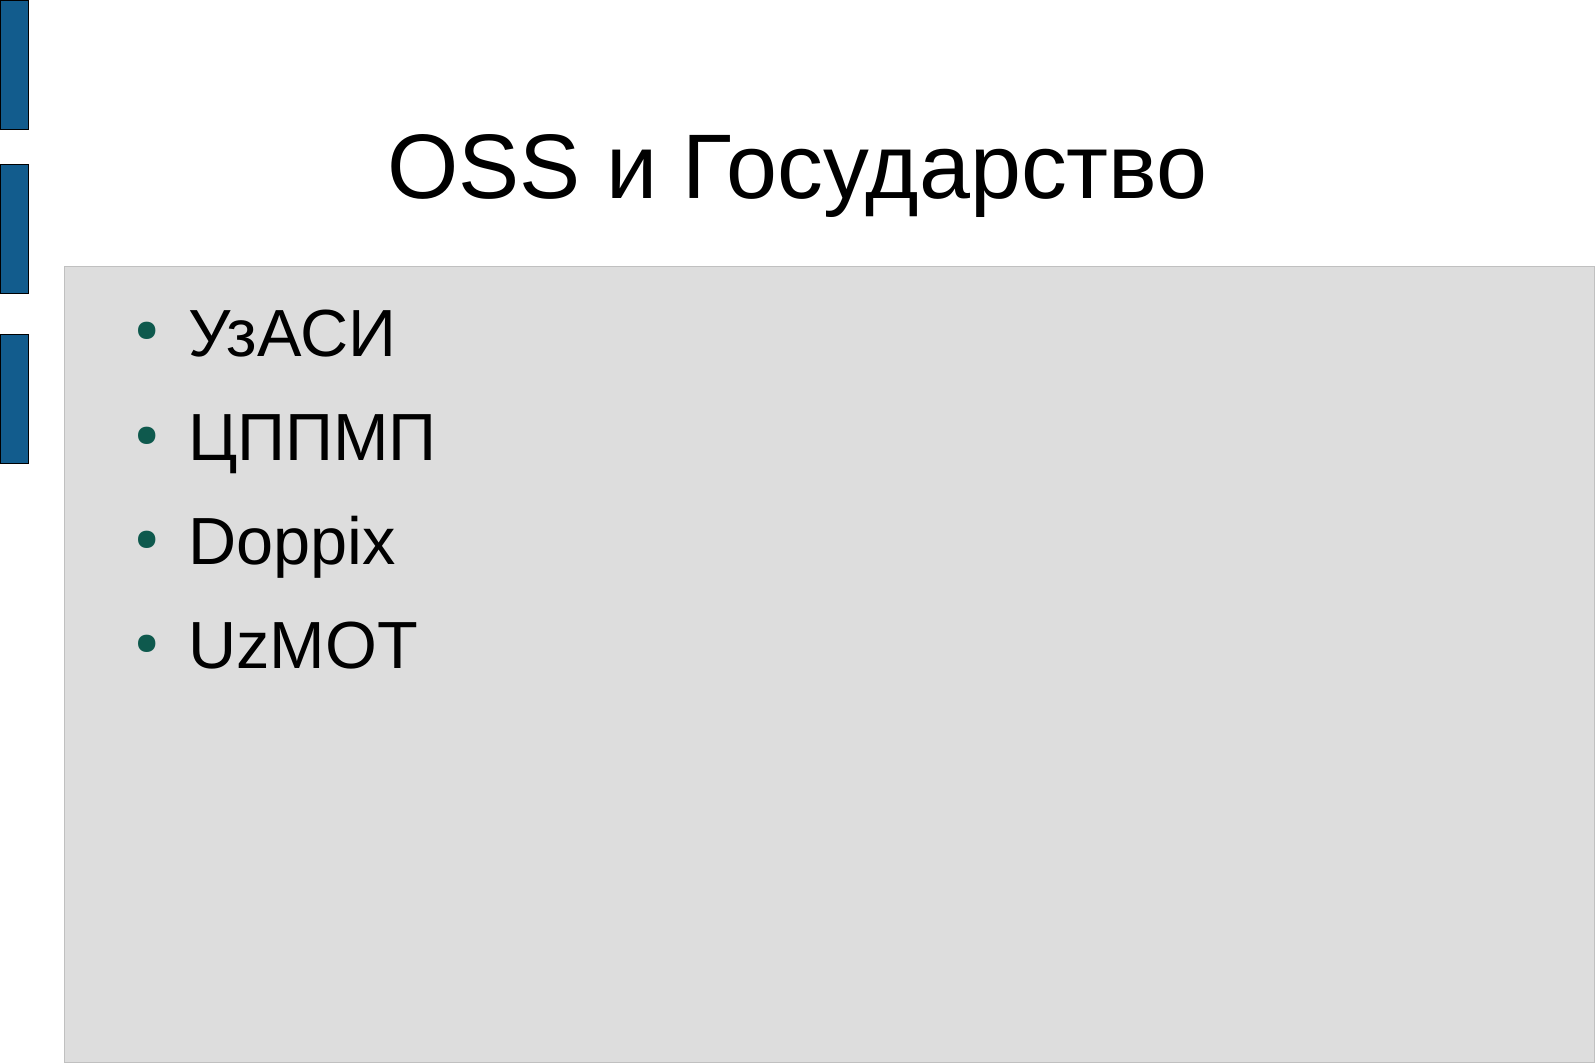

# OSS и Государство
УзАСИ
ЦППМП
Doppix
UzMOT